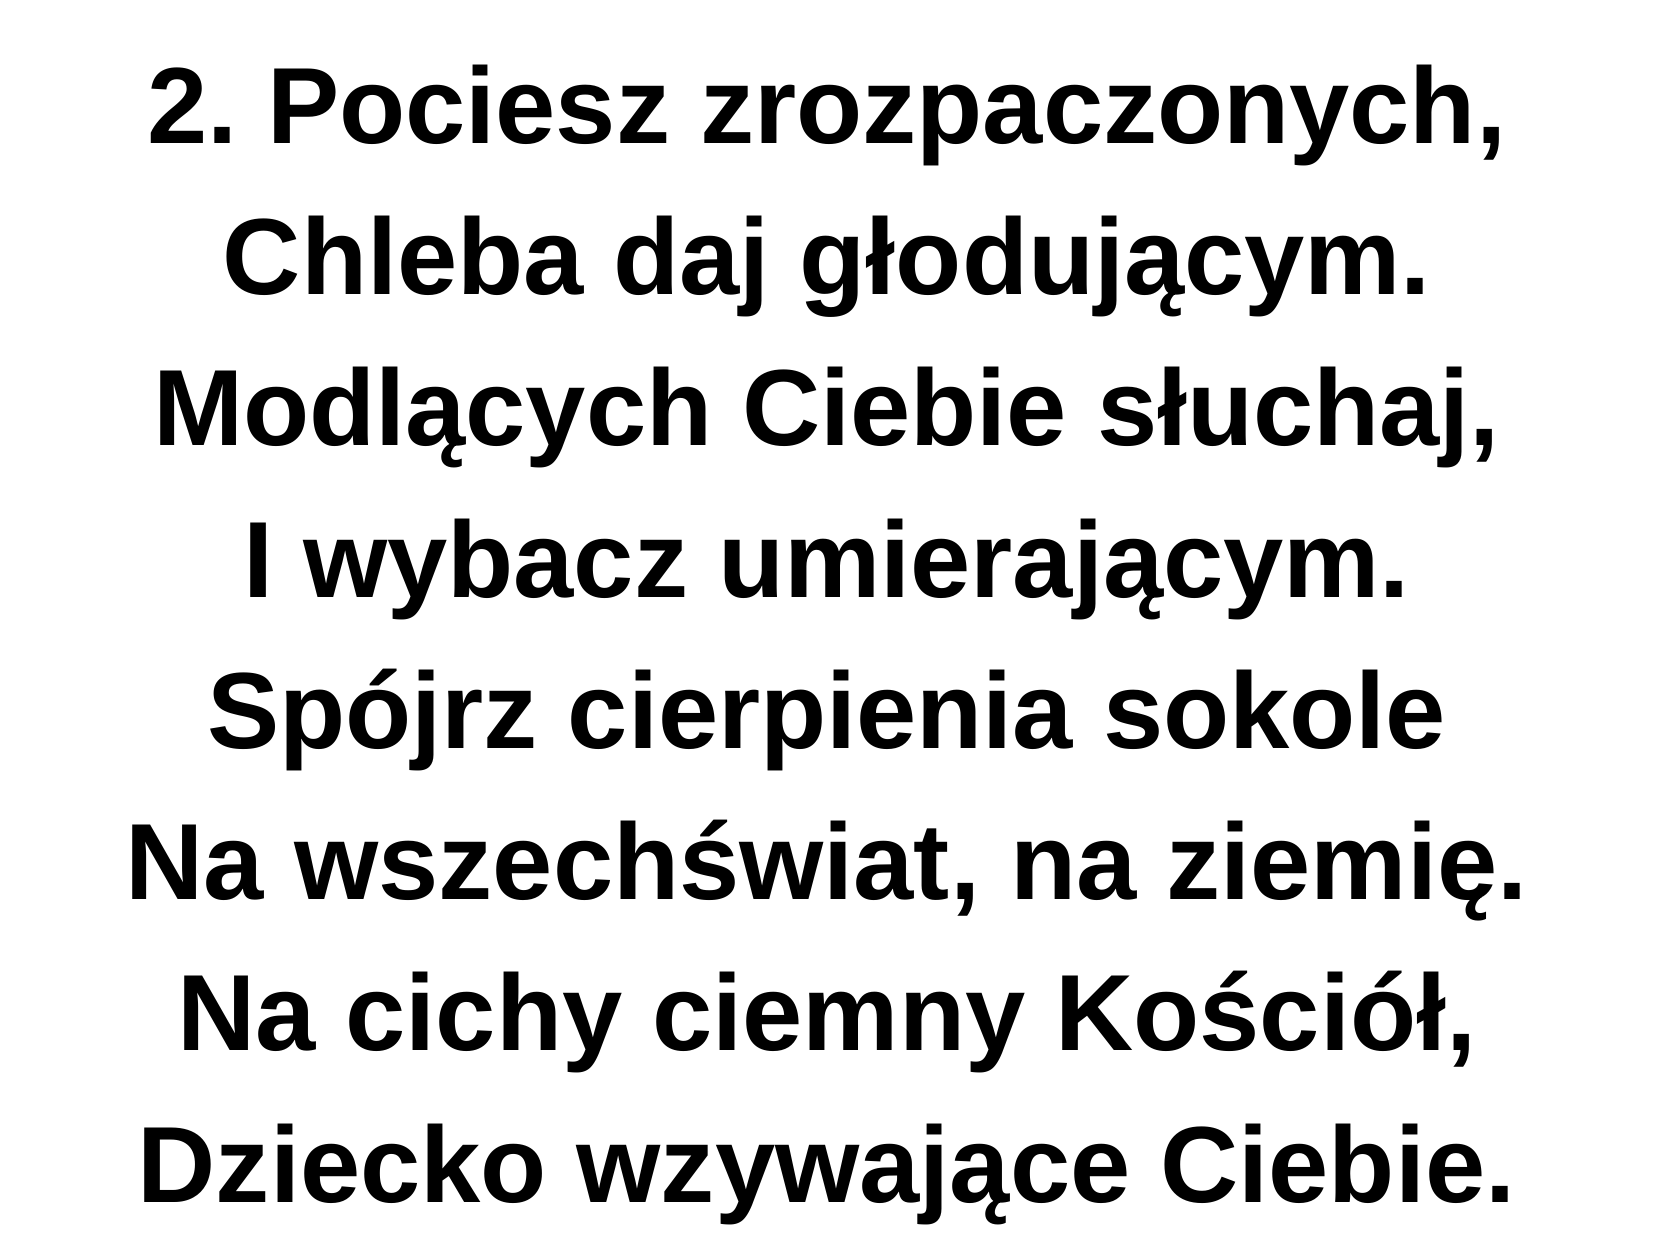

# 2. Pociesz zrozpaczonych,
Chleba daj głodującym.
Modlących Ciebie słuchaj,
I wybacz umierającym.
Spójrz cierpienia sokole
Na wszechświat, na ziemię.
Na cichy ciemny Kościół,
Dziecko wzywające Ciebie.